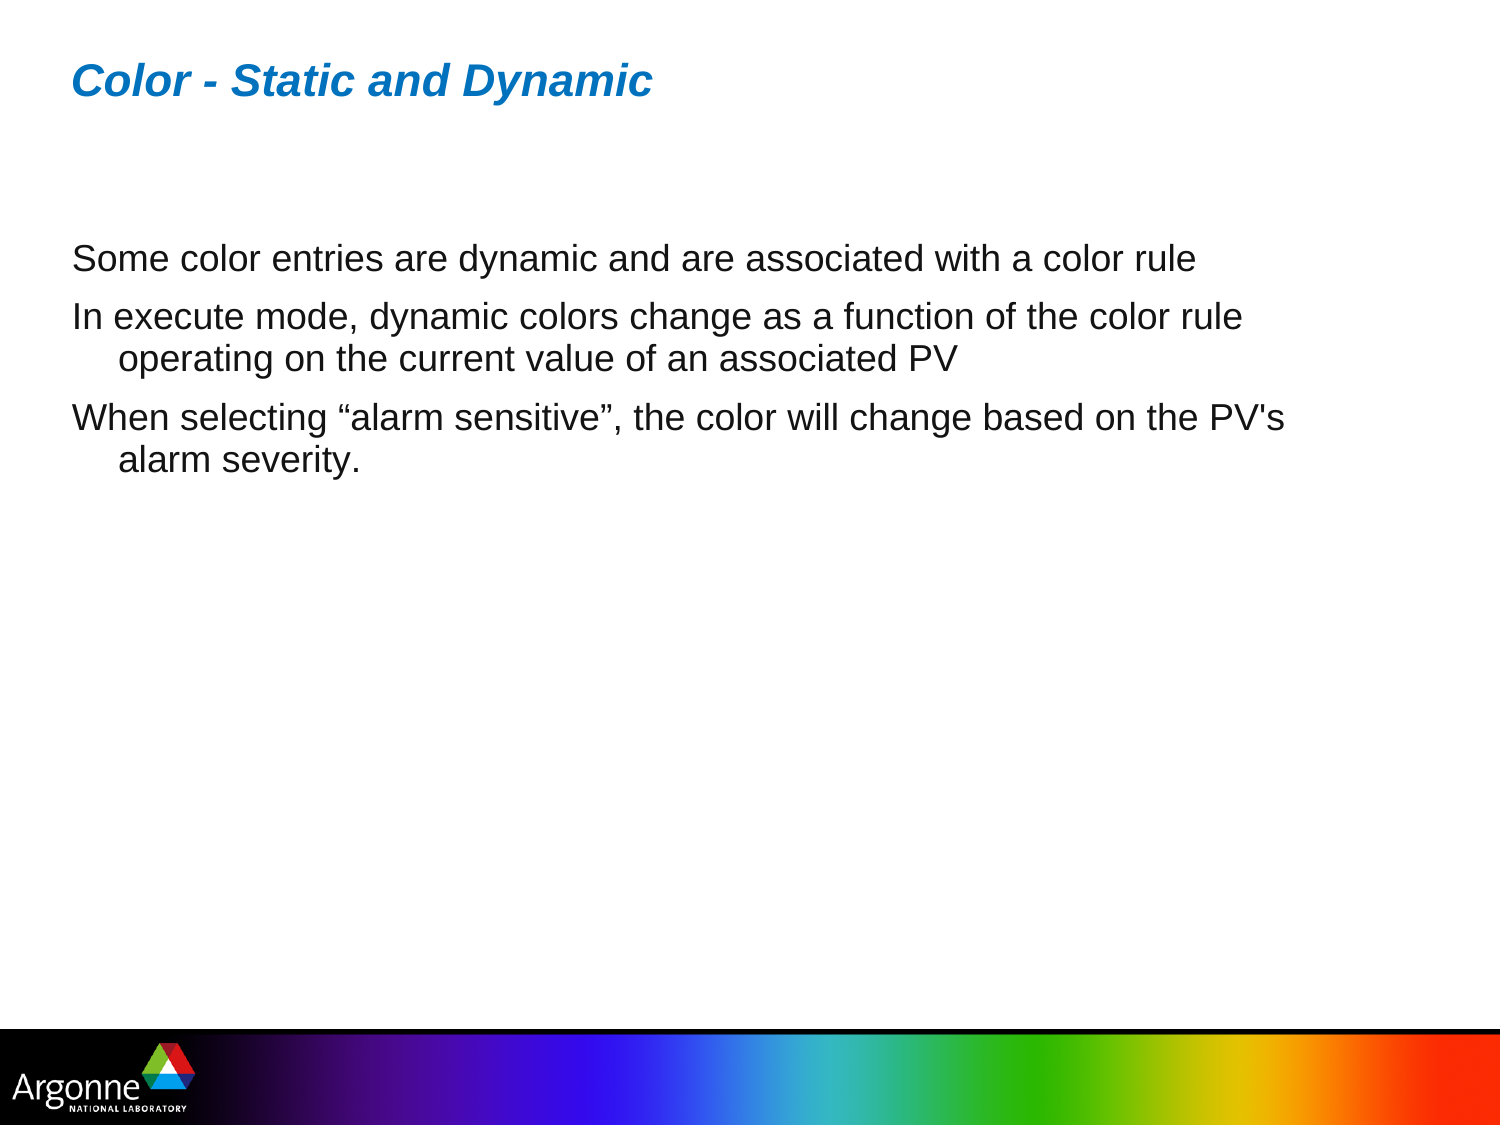

# Color - Static and Dynamic
Some color entries are dynamic and are associated with a color rule
In execute mode, dynamic colors change as a function of the color rule operating on the current value of an associated PV
When selecting “alarm sensitive”, the color will change based on the PV's alarm severity.